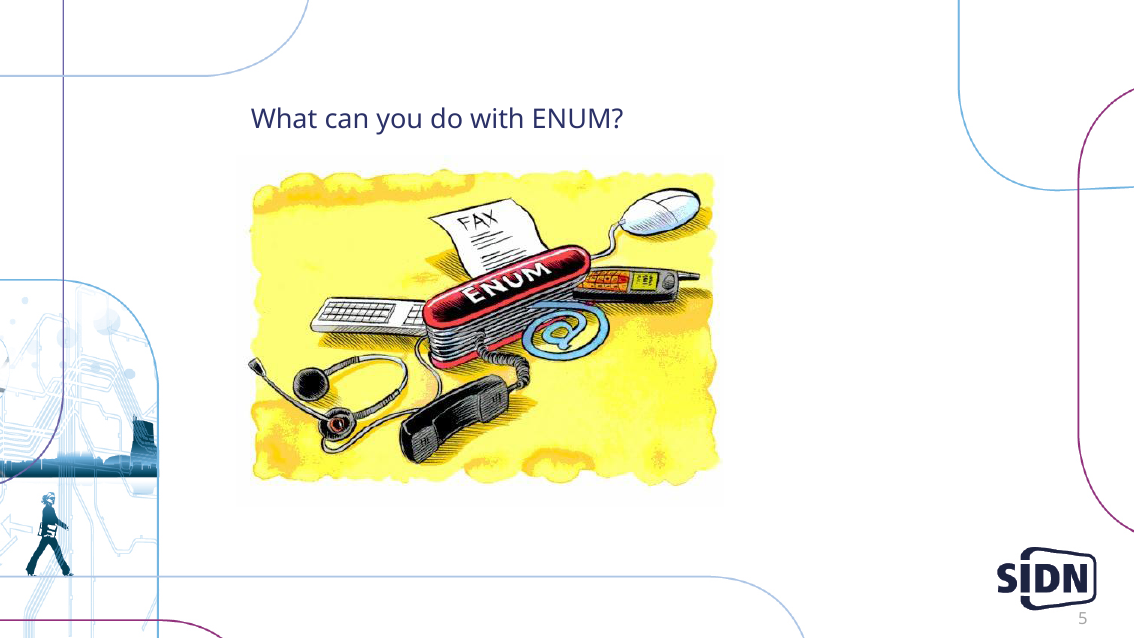

# What can you do with ENUM?
Service interoperability
More efficient routing
Numberportability
Identity management